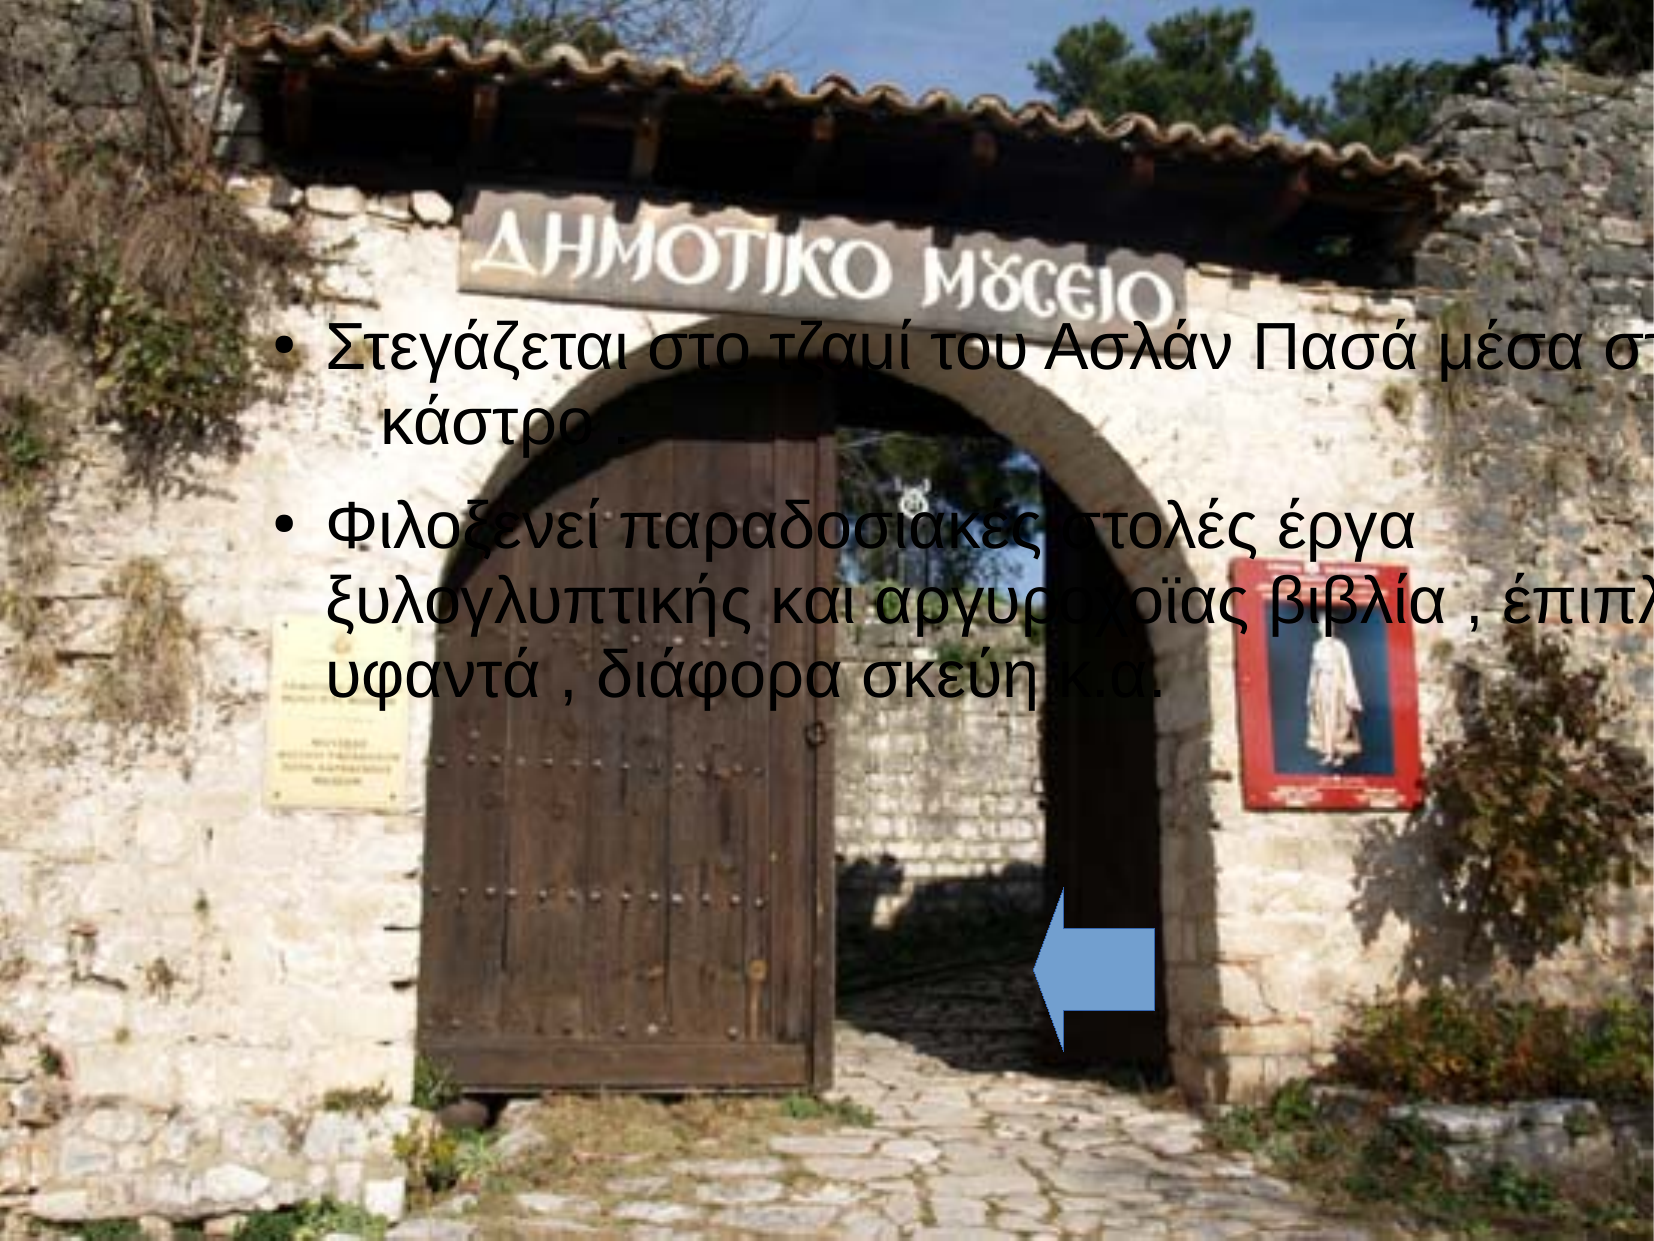

# Στεγάζεται στο τζαμί του Ασλάν Πασά μέσα στο κάστρο .
Φιλοξενεί παραδοσιακές στολές έργα ξυλογλυπτικής και αργυροχοϊας βιβλία , έπιπλα υφαντά , διάφορα σκεύη κ.α.